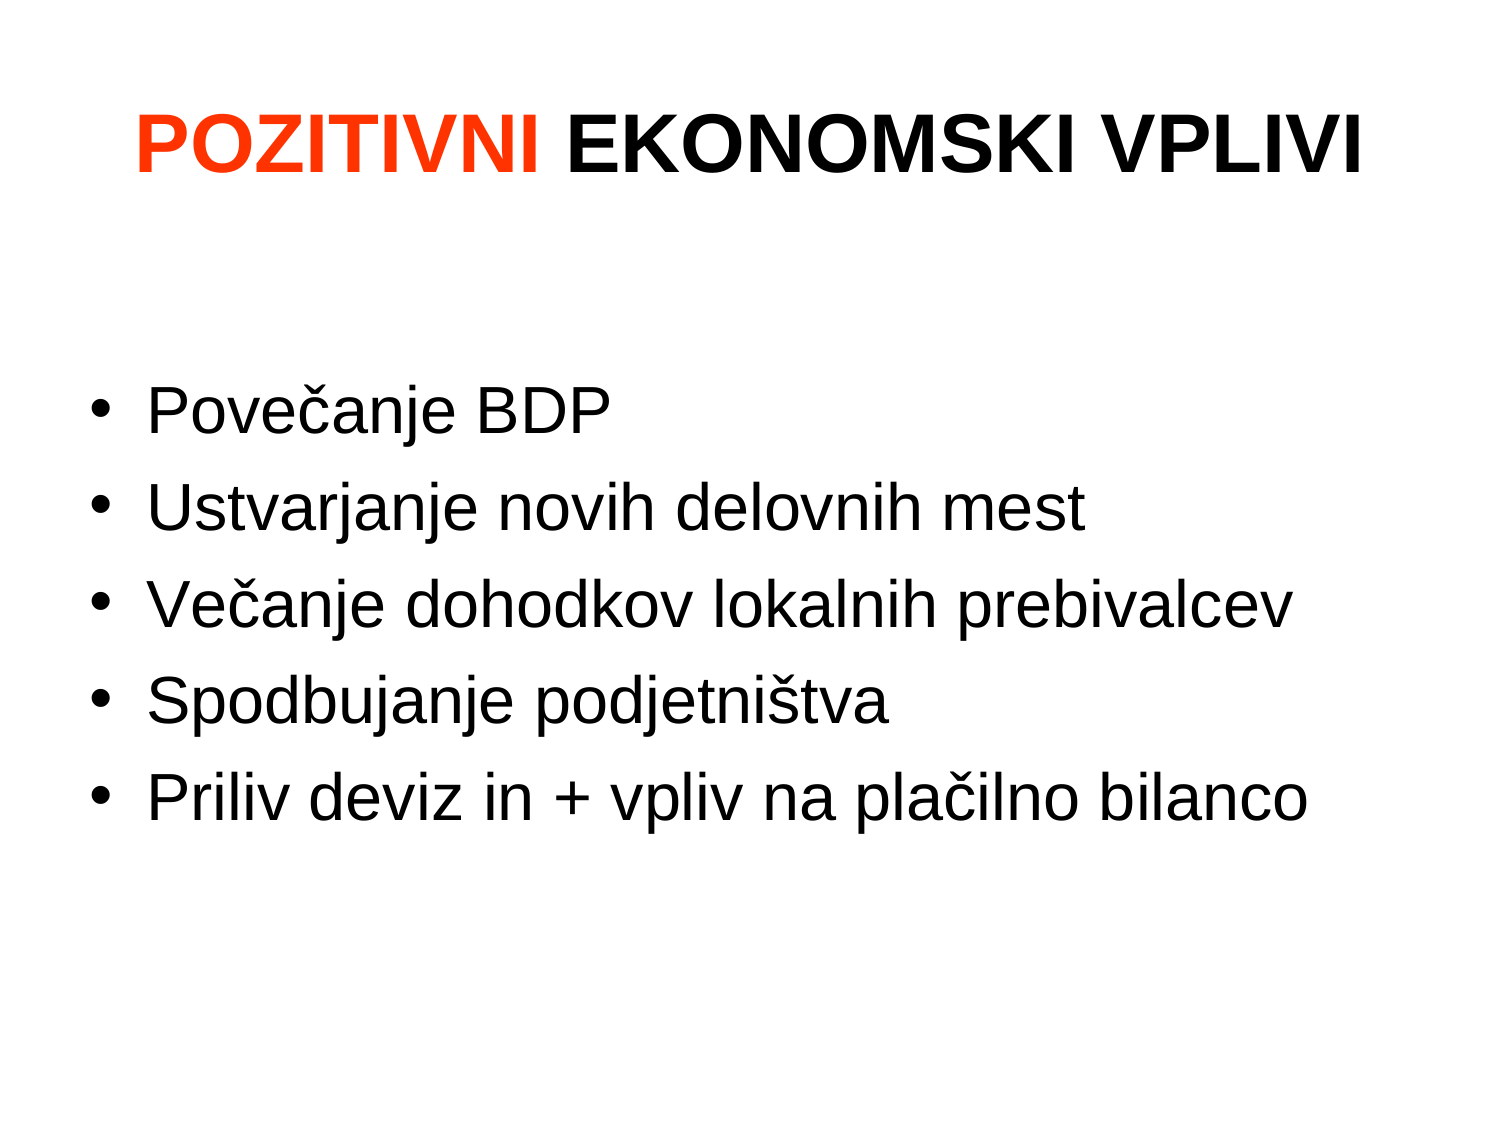

# POZITIVNI EKONOMSKI VPLIVI
Povečanje BDP
Ustvarjanje novih delovnih mest
Večanje dohodkov lokalnih prebivalcev
Spodbujanje podjetništva
Priliv deviz in + vpliv na plačilno bilanco